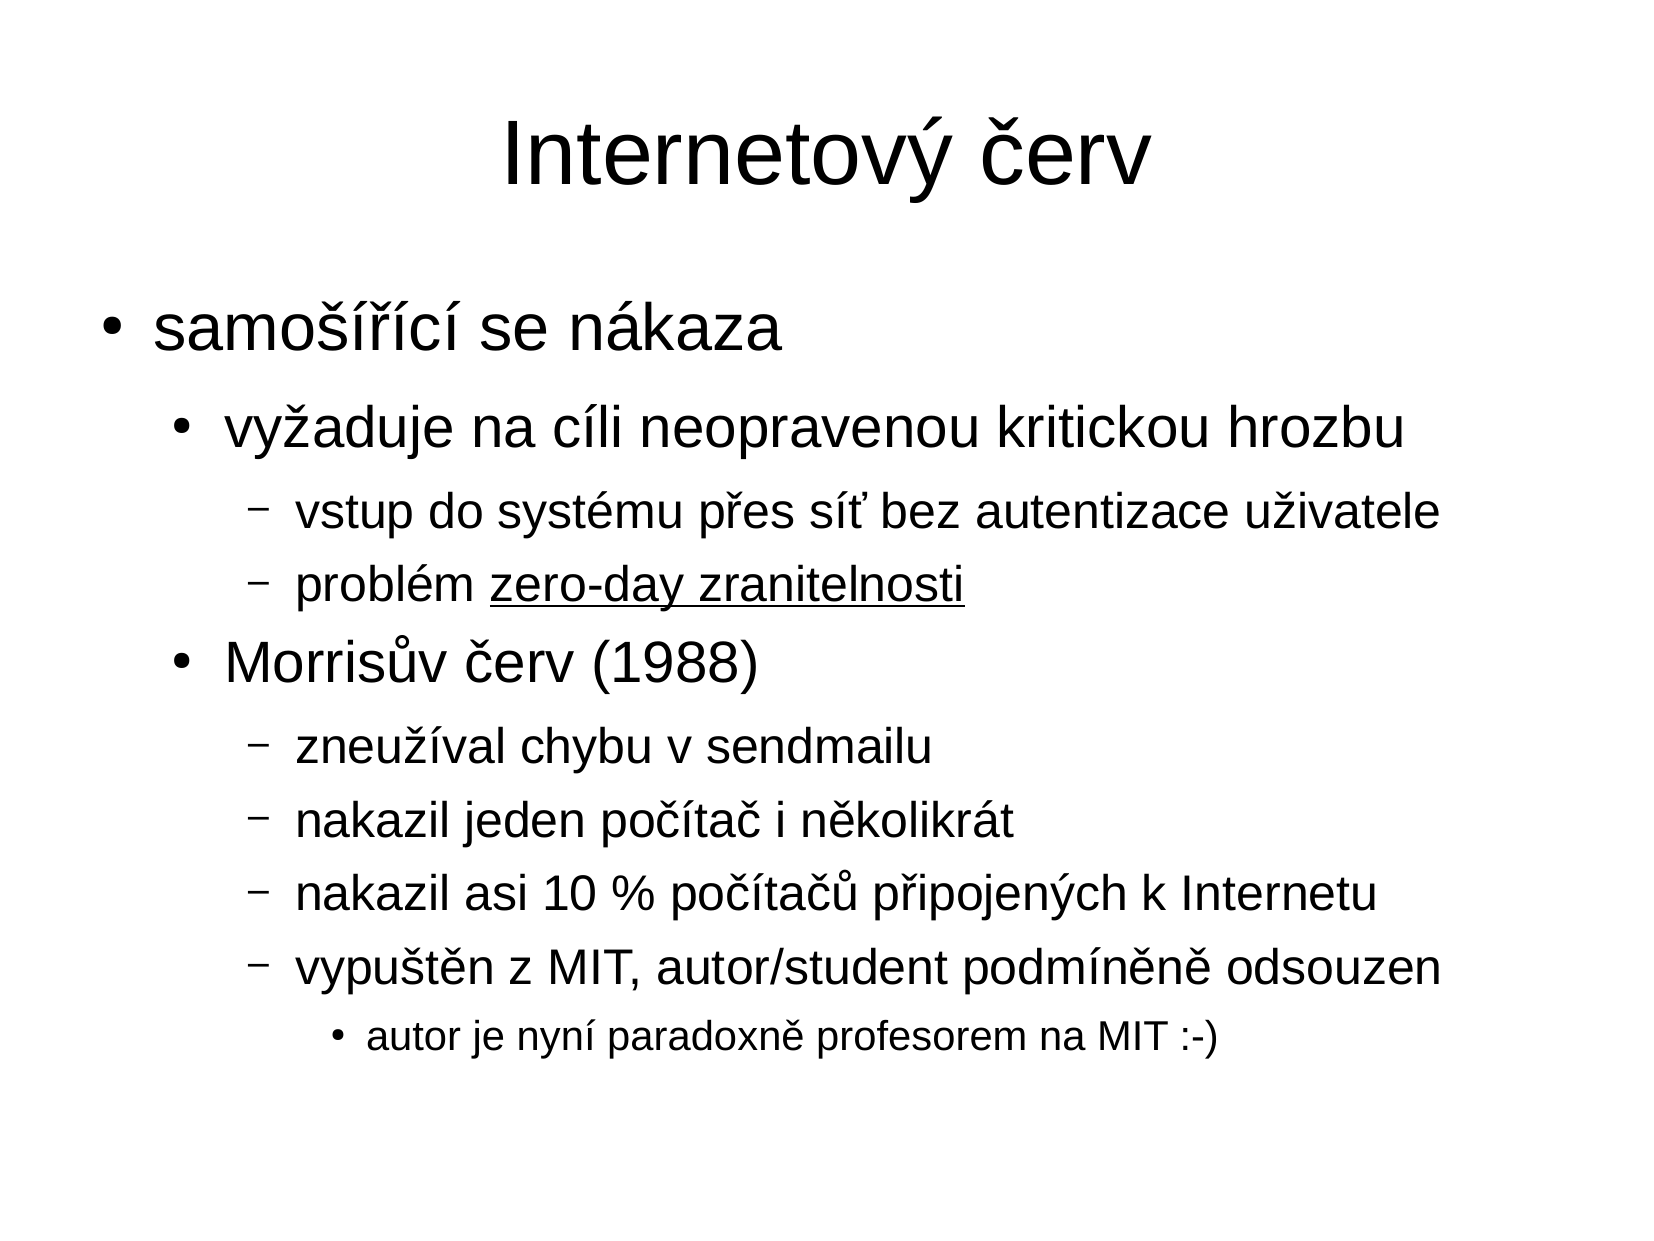

# Internetový červ
samošířící se nákaza
vyžaduje na cíli neopravenou kritickou hrozbu
vstup do systému přes síť bez autentizace uživatele
problém zero-day zranitelnosti
Morrisův červ (1988)
zneužíval chybu v sendmailu
nakazil jeden počítač i několikrát
nakazil asi 10 % počítačů připojených k Internetu
vypuštěn z MIT, autor/student podmíněně odsouzen
autor je nyní paradoxně profesorem na MIT :-)